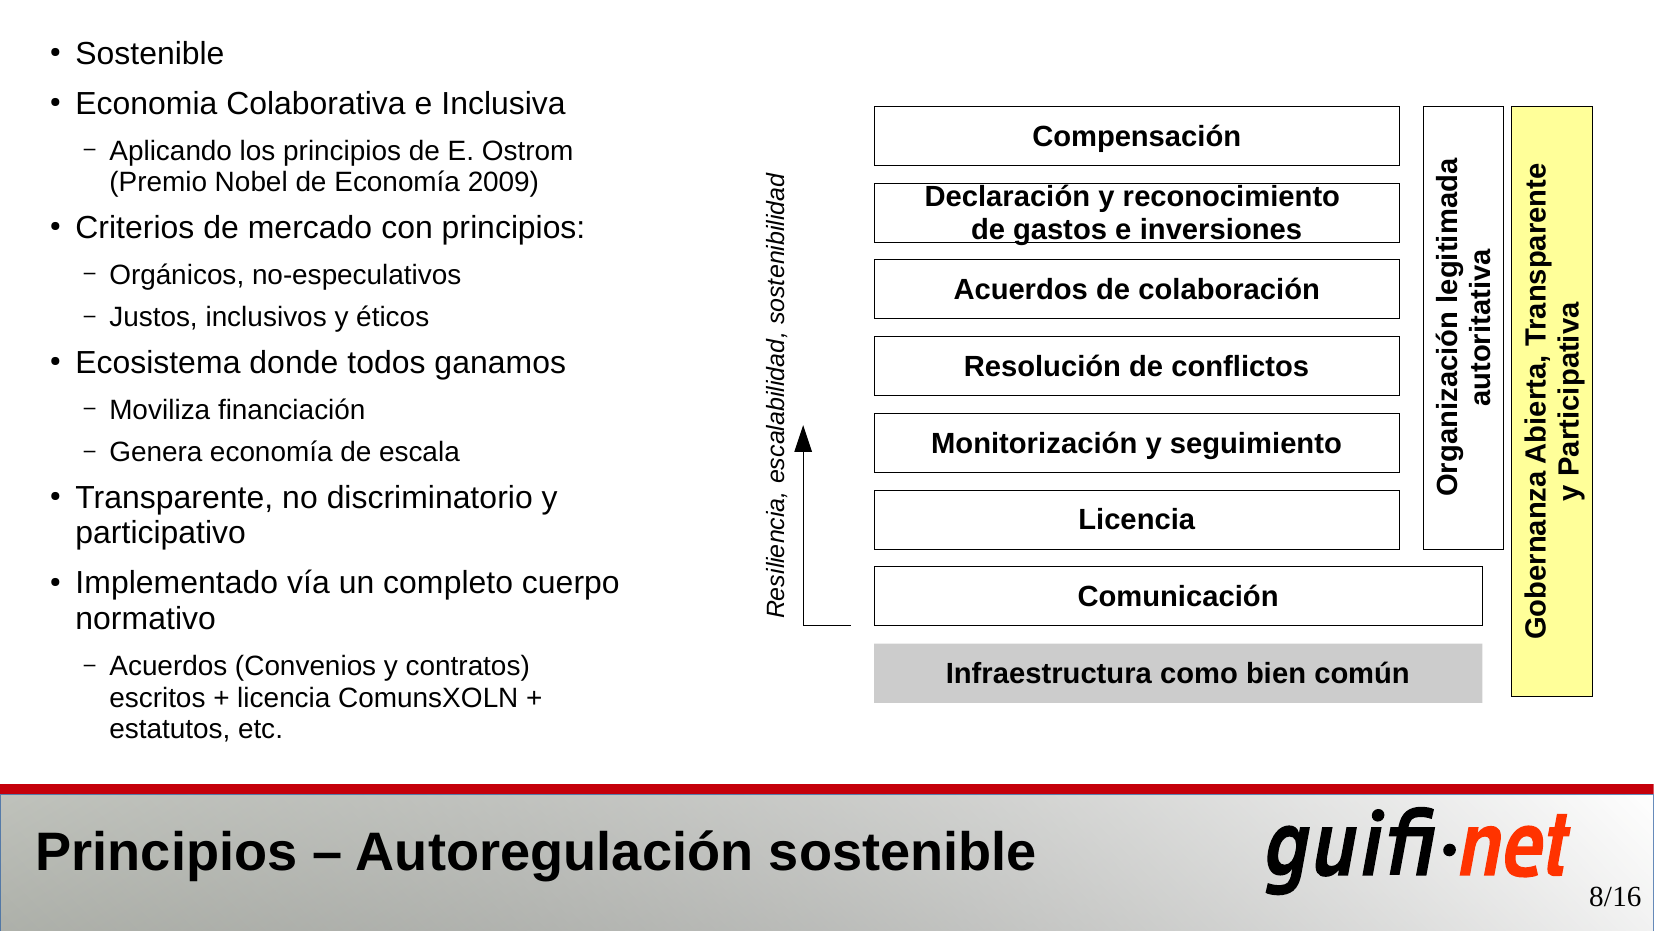

# Sostenible
Economia Colaborativa e Inclusiva
Aplicando los principios de E. Ostrom (Premio Nobel de Economía 2009)
Criterios de mercado con principios:
Orgánicos, no-especulativos
Justos, inclusivos y éticos
Ecosistema donde todos ganamos
Moviliza financiación
Genera economía de escala
Transparente, no discriminatorio y participativo
Implementado vía un completo cuerpo normativo
Acuerdos (Convenios y contratos) escritos + licencia ComunsXOLN + estatutos, etc.
Compensación
Declaración y reconocimiento
de gastos e inversiones
Acuerdos de colaboración
Organización legitimada autoritativa
Resolución de conflictos
 Gobernanza Abierta, Transparente
y Participativa
Resiliencia, escalabilidad, sostenibilidad
Monitorización y seguimiento
Licencia
Comunicación
Infraestructura como bien común
Principios – Autoregulación sostenible